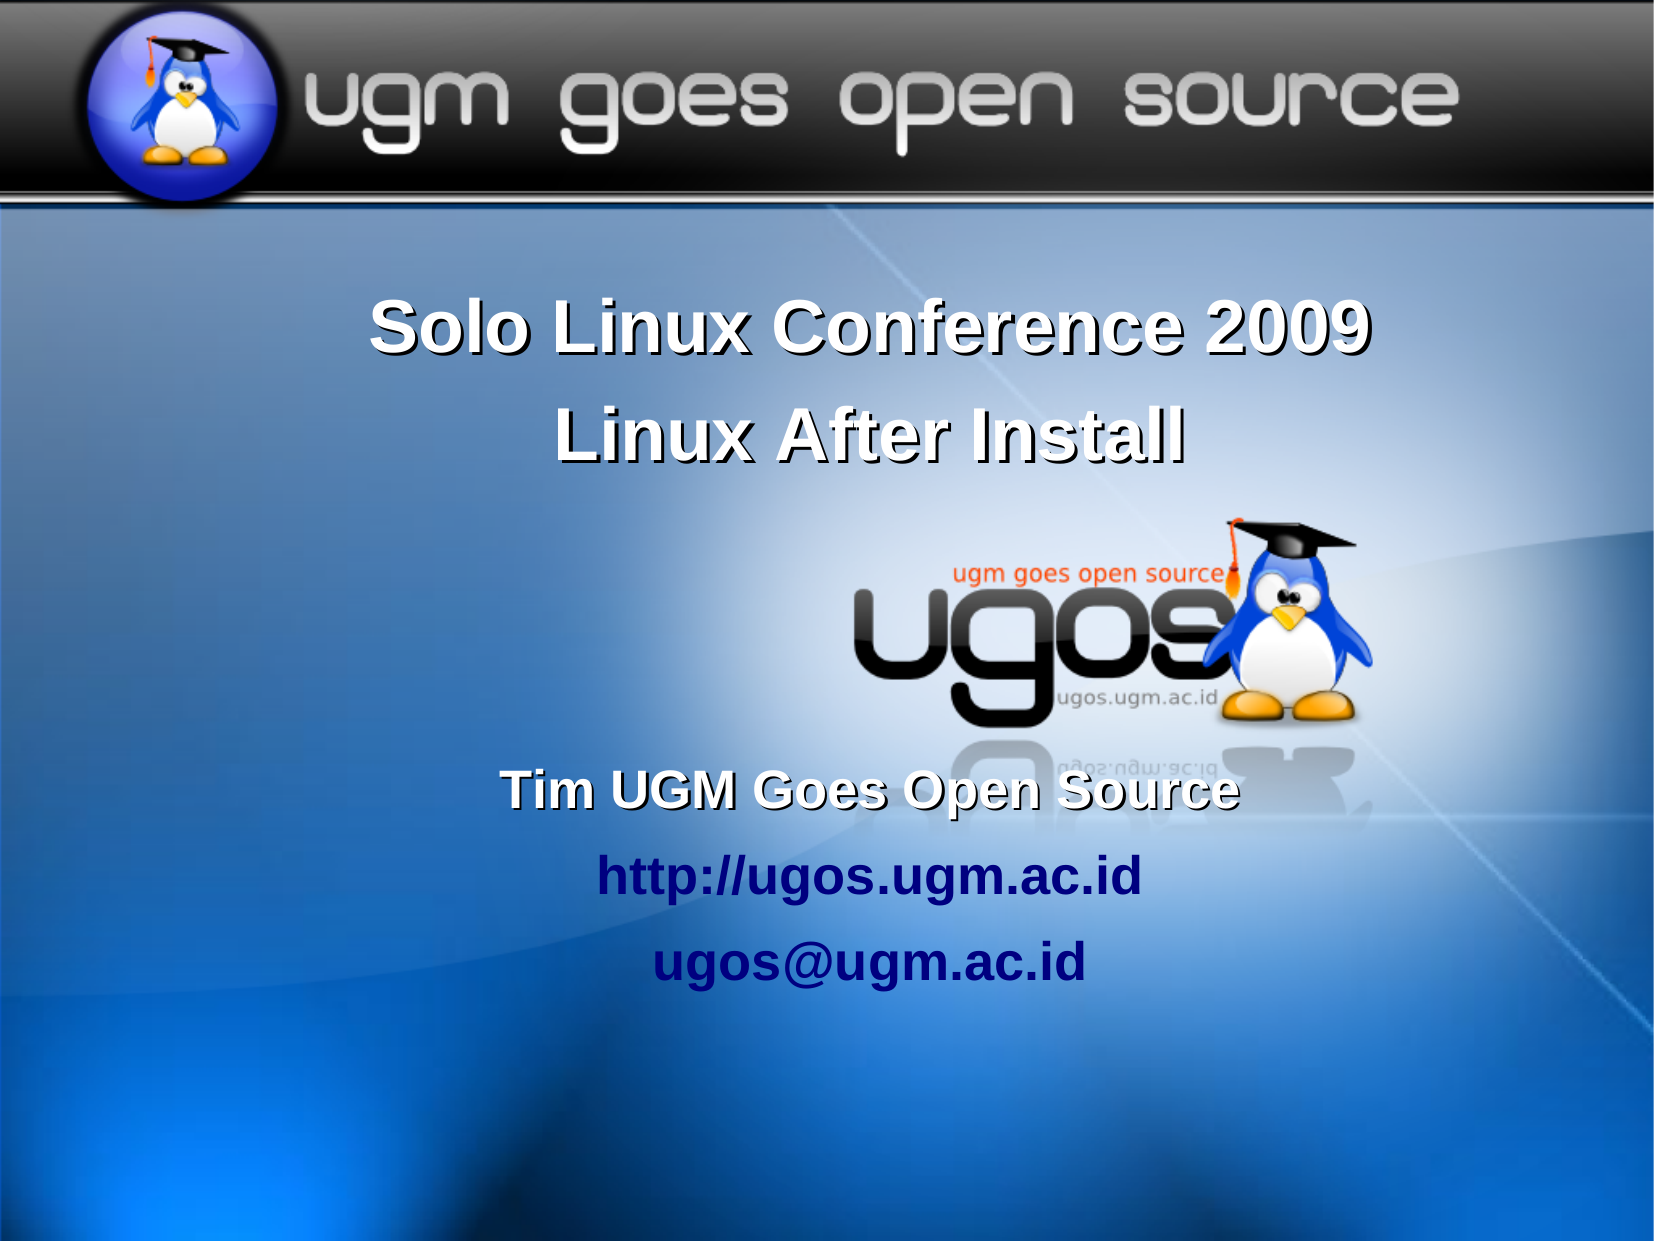

# Solo Linux Conference 2009
Linux After Install
Tim UGM Goes Open Source
http://ugos.ugm.ac.id
ugos@ugm.ac.id